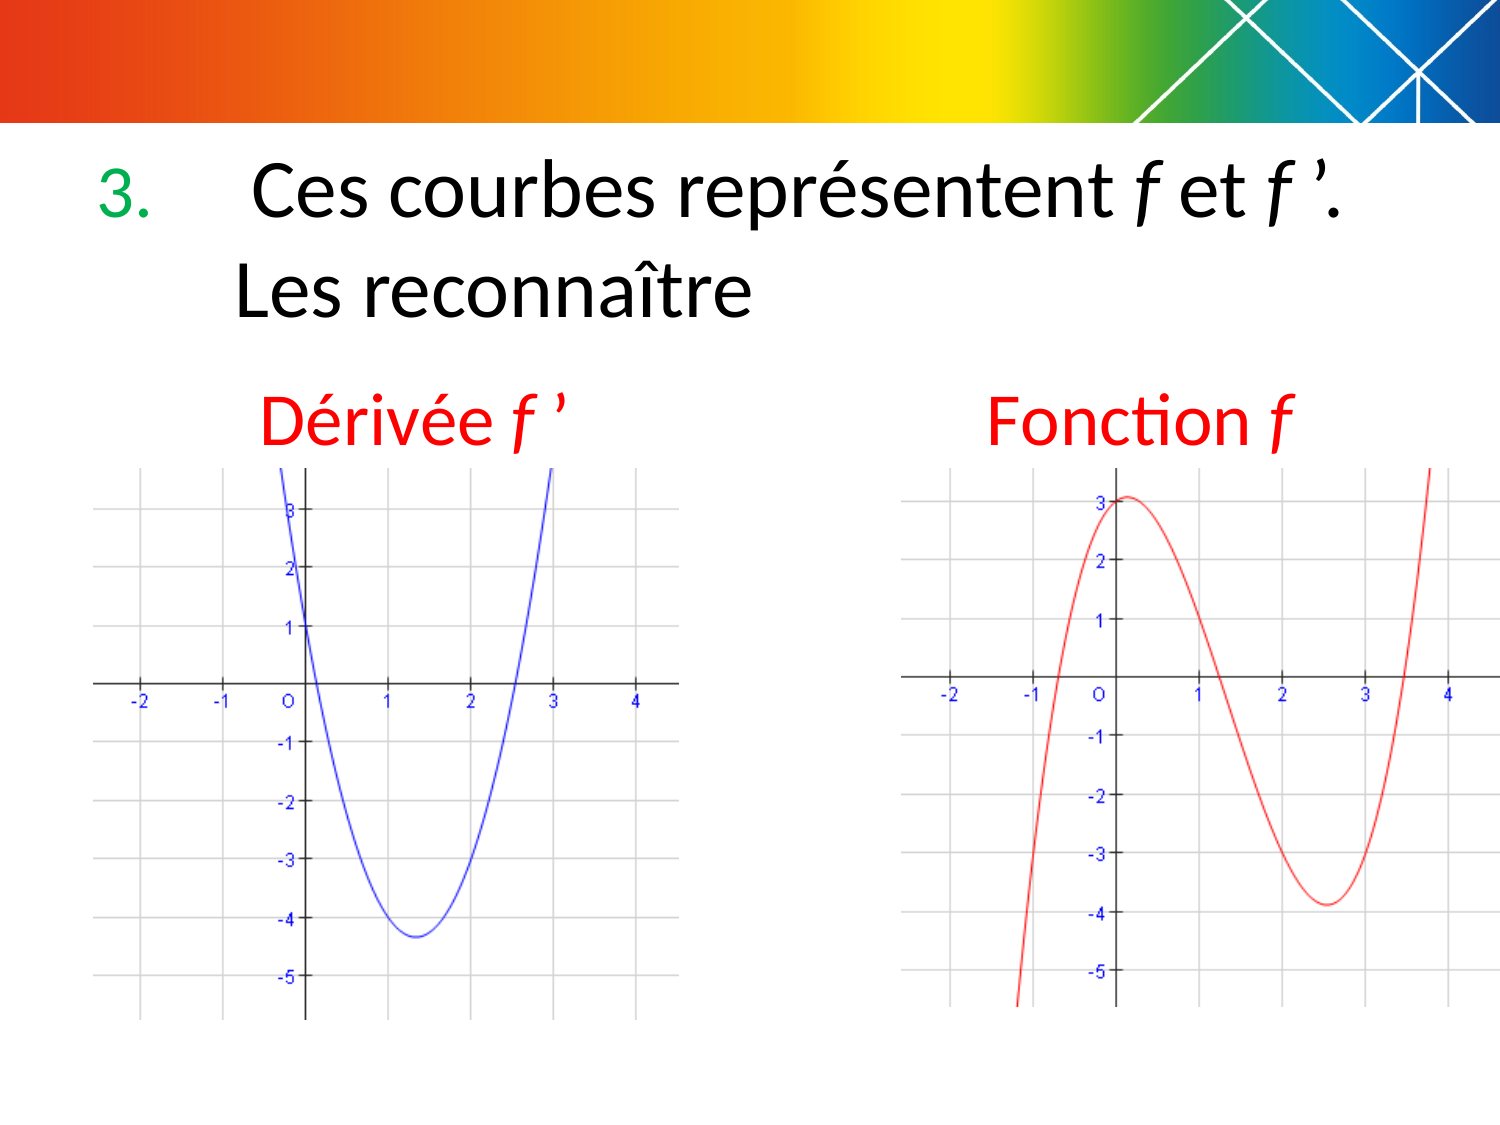

# Ces courbes représentent f et f ’. Les reconnaître
 Dérivée f ’
 Fonction f